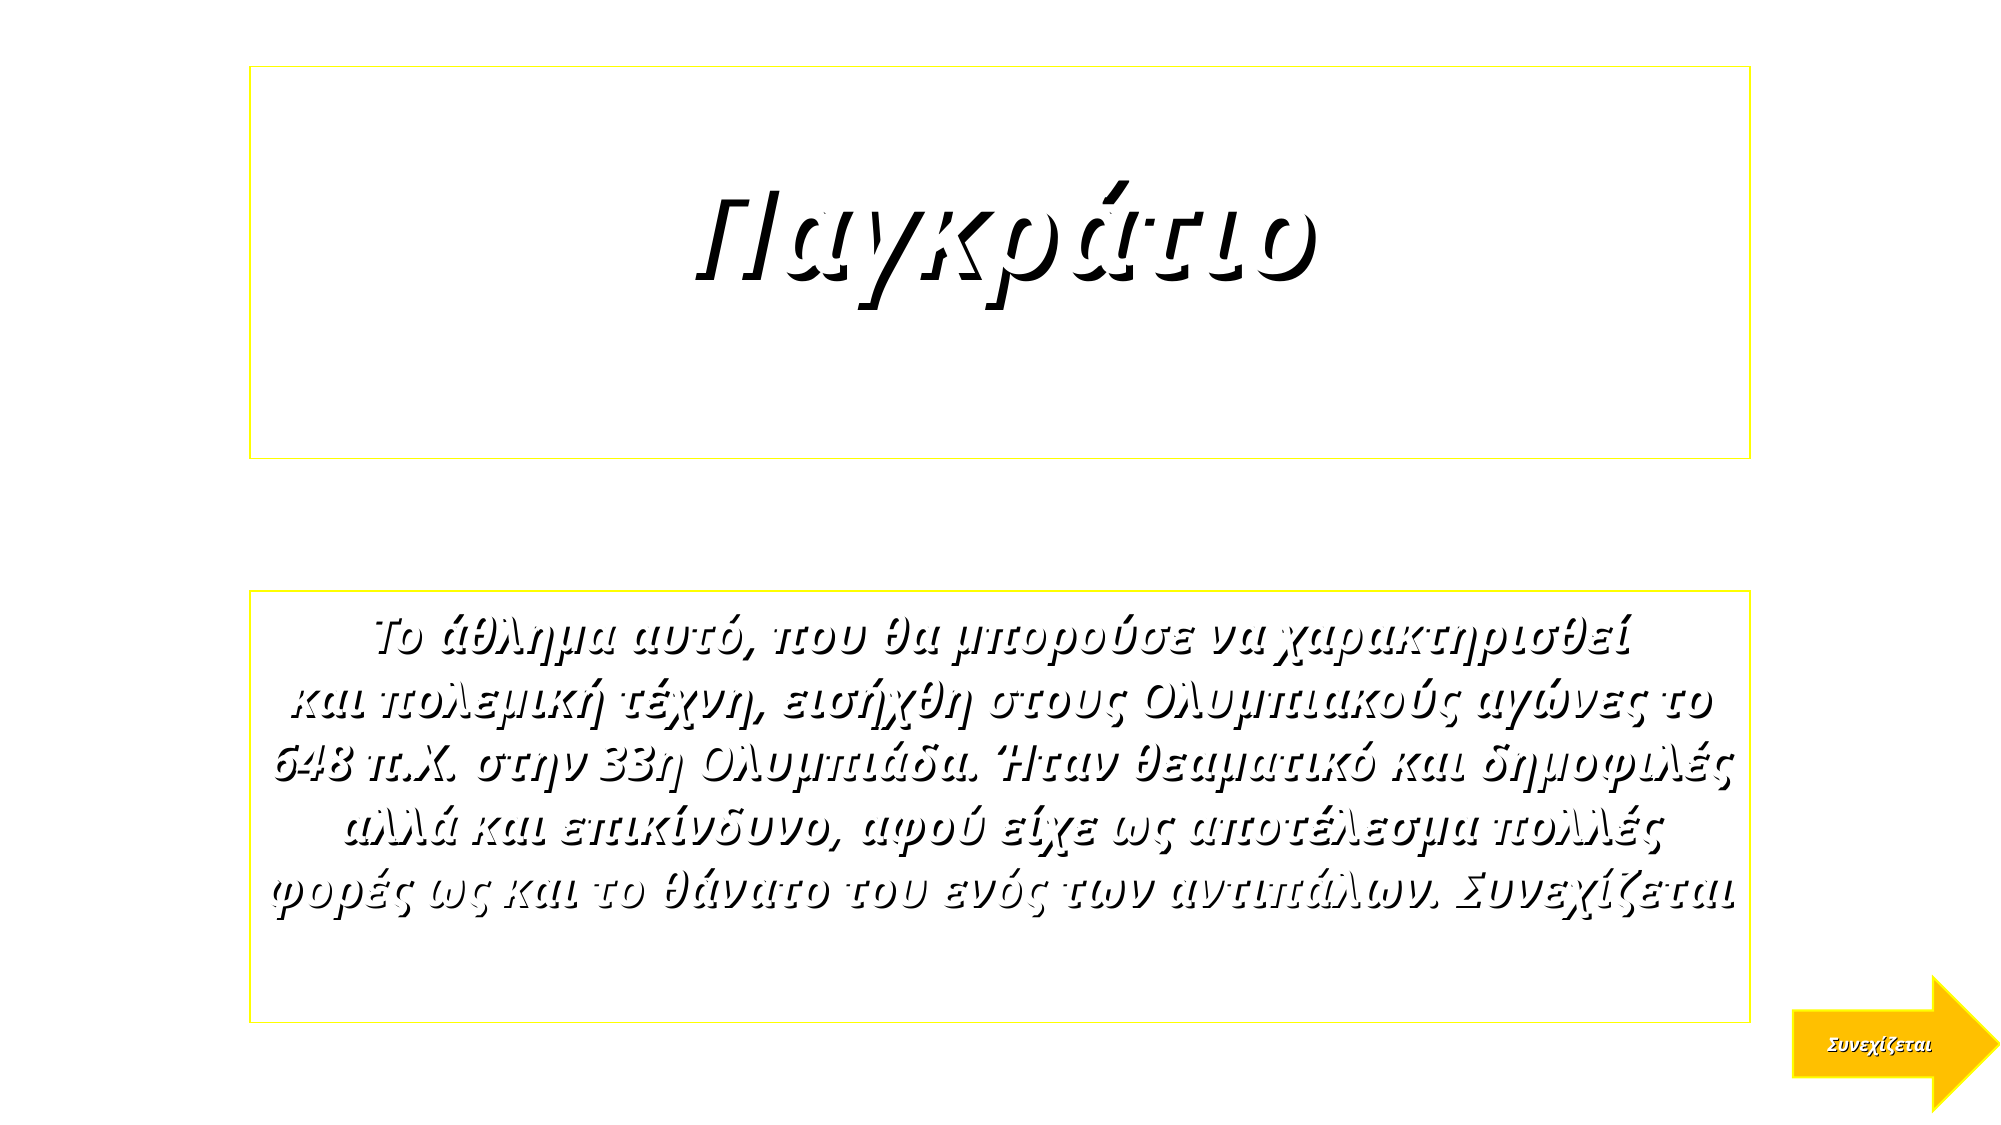

# Παγκράτιο
Το άθλημα αυτό, που θα μπορούσε να χαρακτηρισθεί και πολεμική τέχνη, εισήχθη στους Ολυμπιακούς αγώνες το 648 π.Χ. στην 33η Ολυμπιάδα. Ήταν θεαματικό και δημοφιλές αλλά και επικίνδυνο, αφού είχε ως αποτέλεσμα πολλές φορές ως και το θάνατο του ενός των αντιπάλων. Συνεχίζεται
Συνεχίζεται